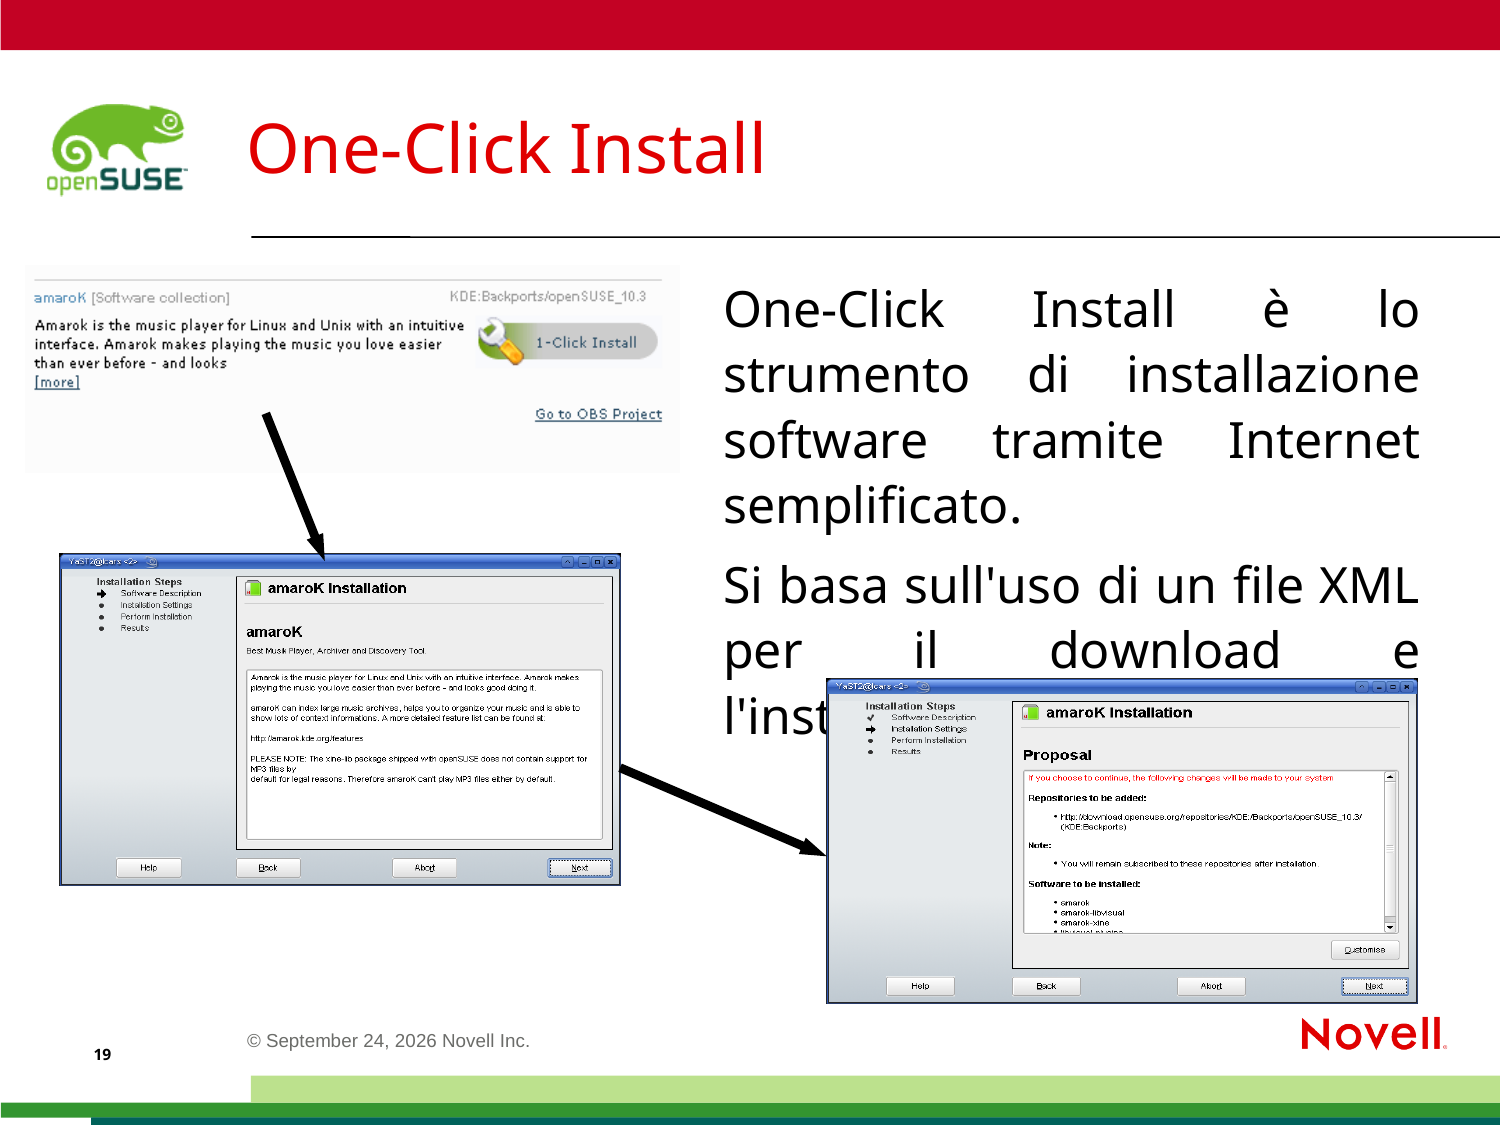

# One-Click Install
One-Click Install è lo strumento di installazione software tramite Internet semplificato.
Si basa sull'uso di un file XML per il download e l'installazione.